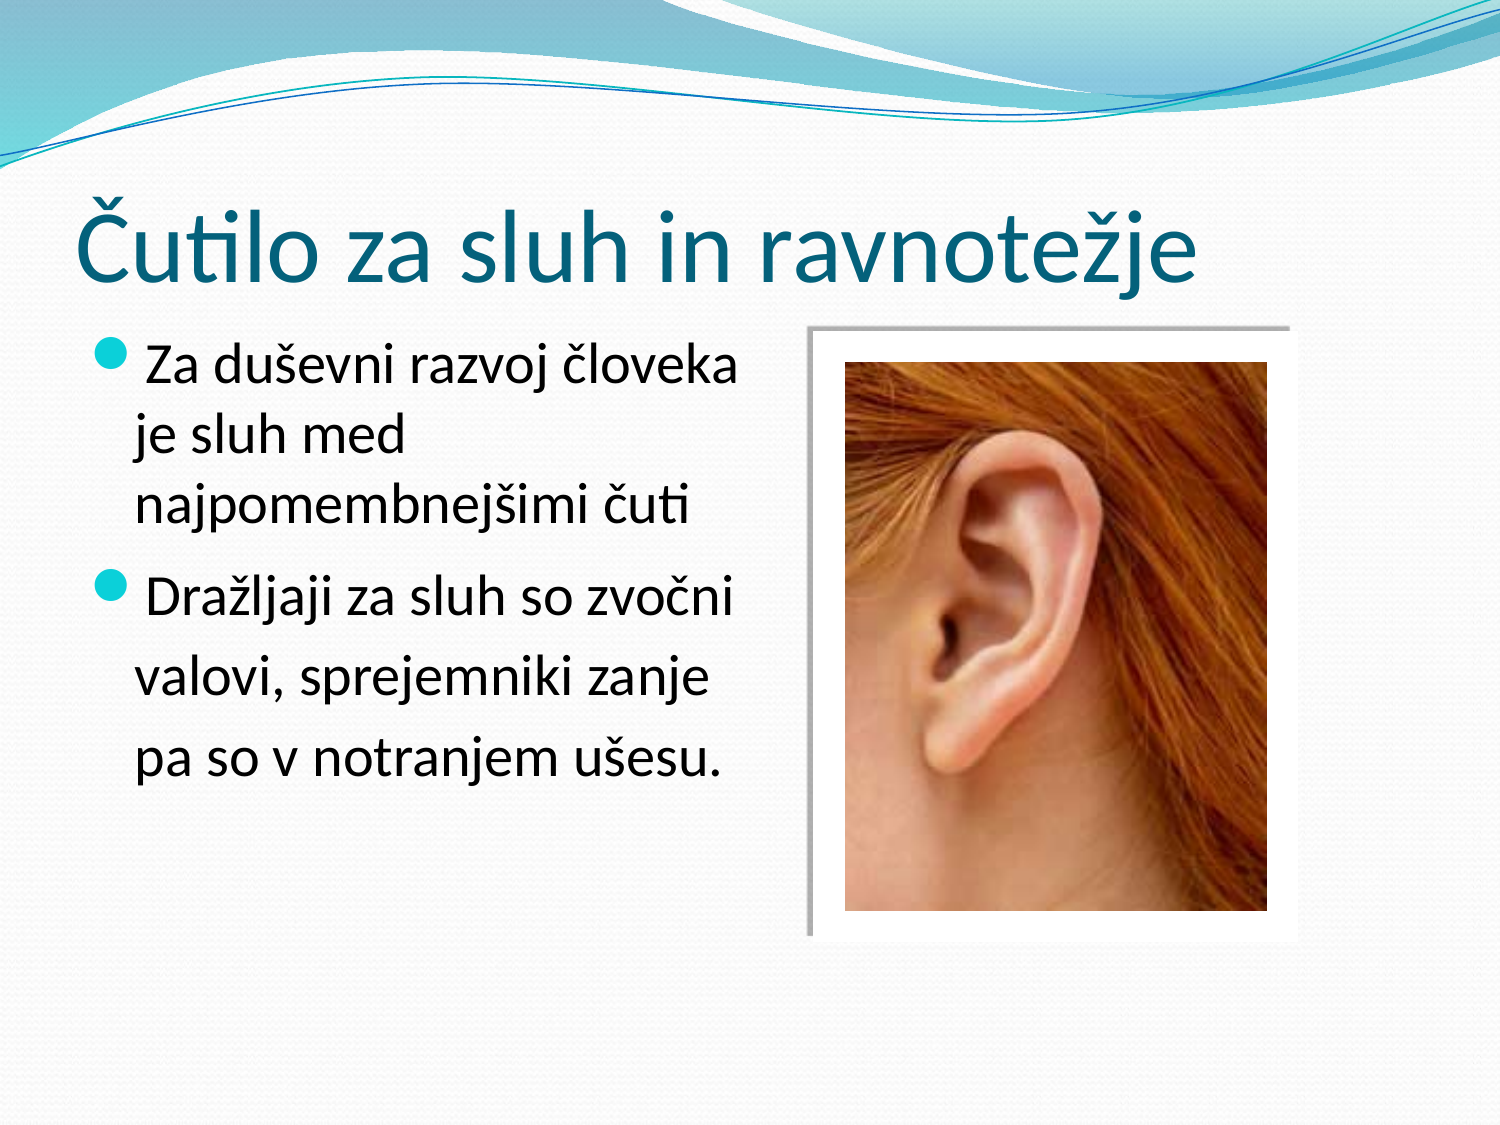

# Čutilo za sluh in ravnotežje
Za duševni razvoj človeka je sluh med najpomembnejšimi čuti
Dražljaji za sluh so zvočni valovi, sprejemniki zanje pa so v notranjem ušesu.